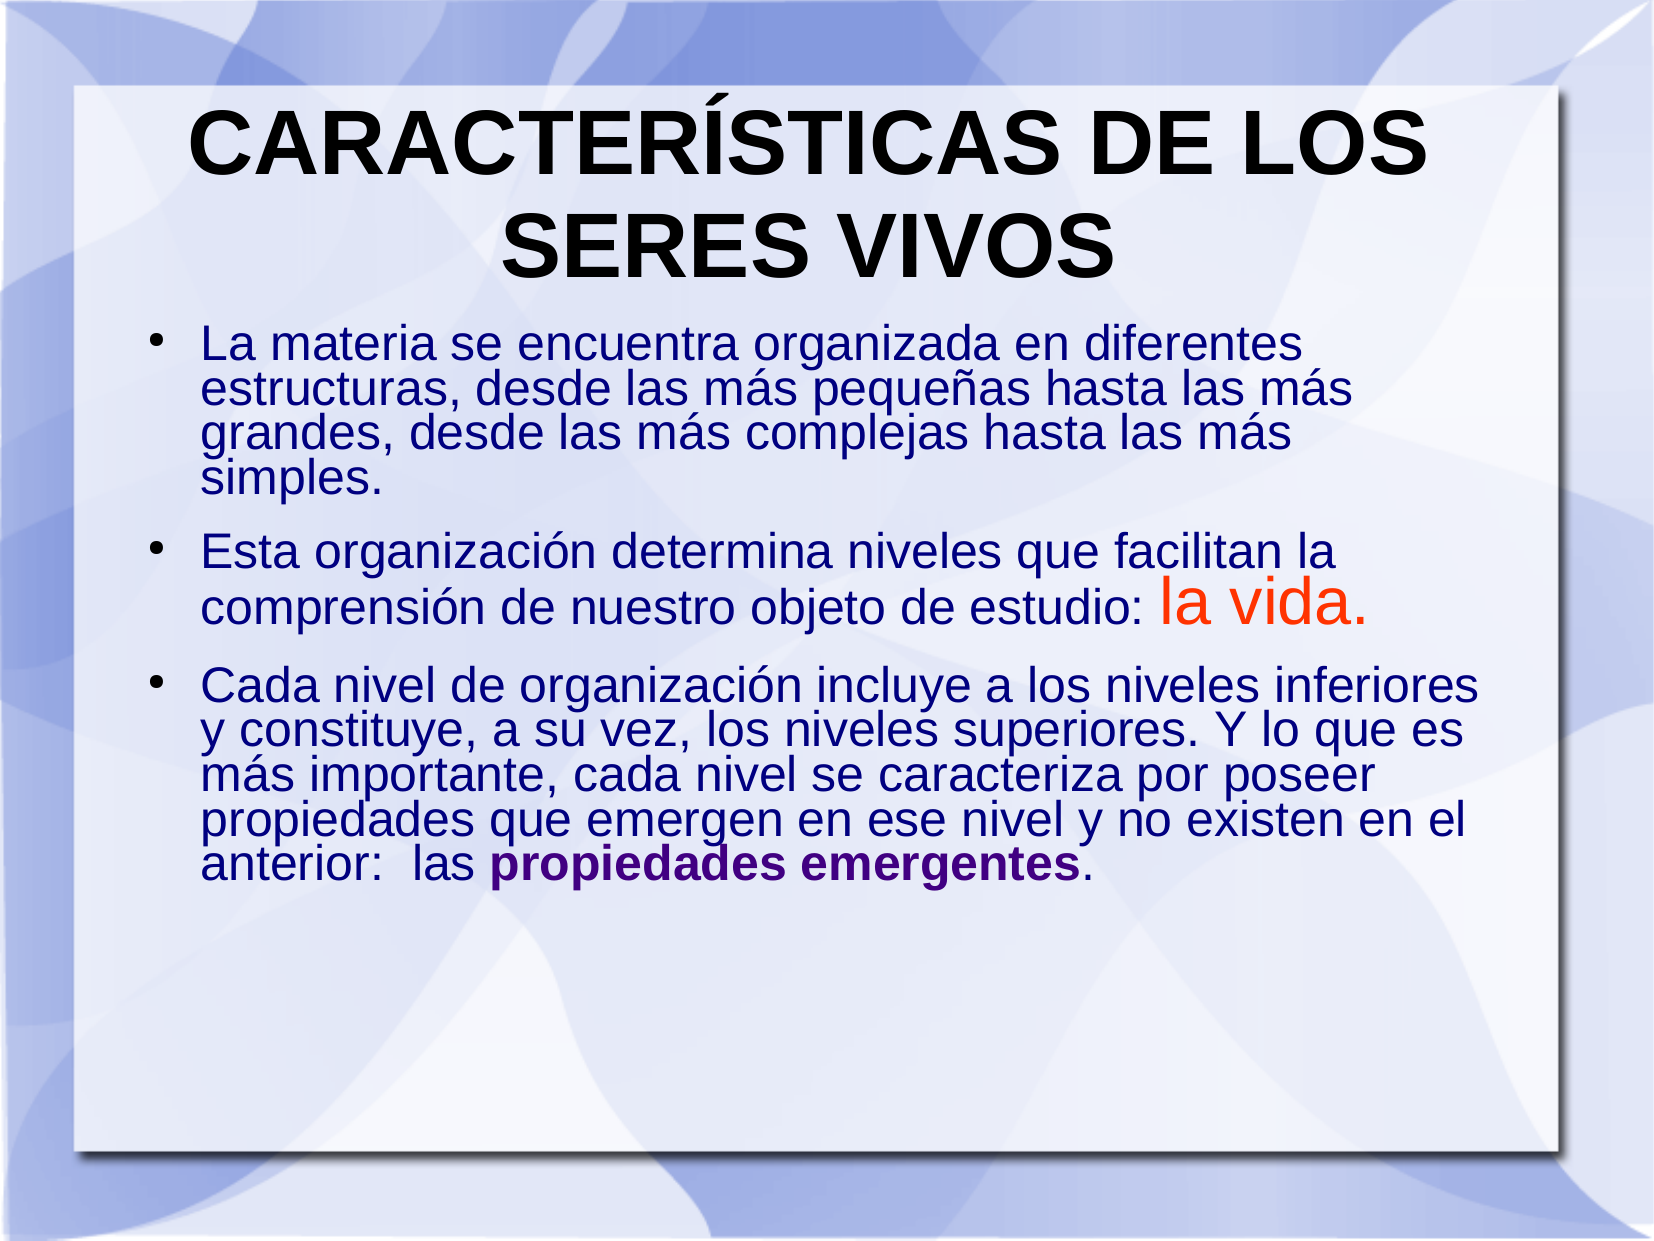

# CARACTERÍSTICAS DE LOS SERES VIVOS
La materia se encuentra organizada en diferentes estructuras, desde las más pequeñas hasta las más grandes, desde las más complejas hasta las más simples.
Esta organización determina niveles que facilitan la comprensión de nuestro objeto de estudio: la vida.
Cada nivel de organización incluye a los niveles inferiores y constituye, a su vez, los niveles superiores. Y lo que es más importante, cada nivel se caracteriza por poseer propiedades que emergen en ese nivel y no existen en el anterior: las propiedades emergentes.